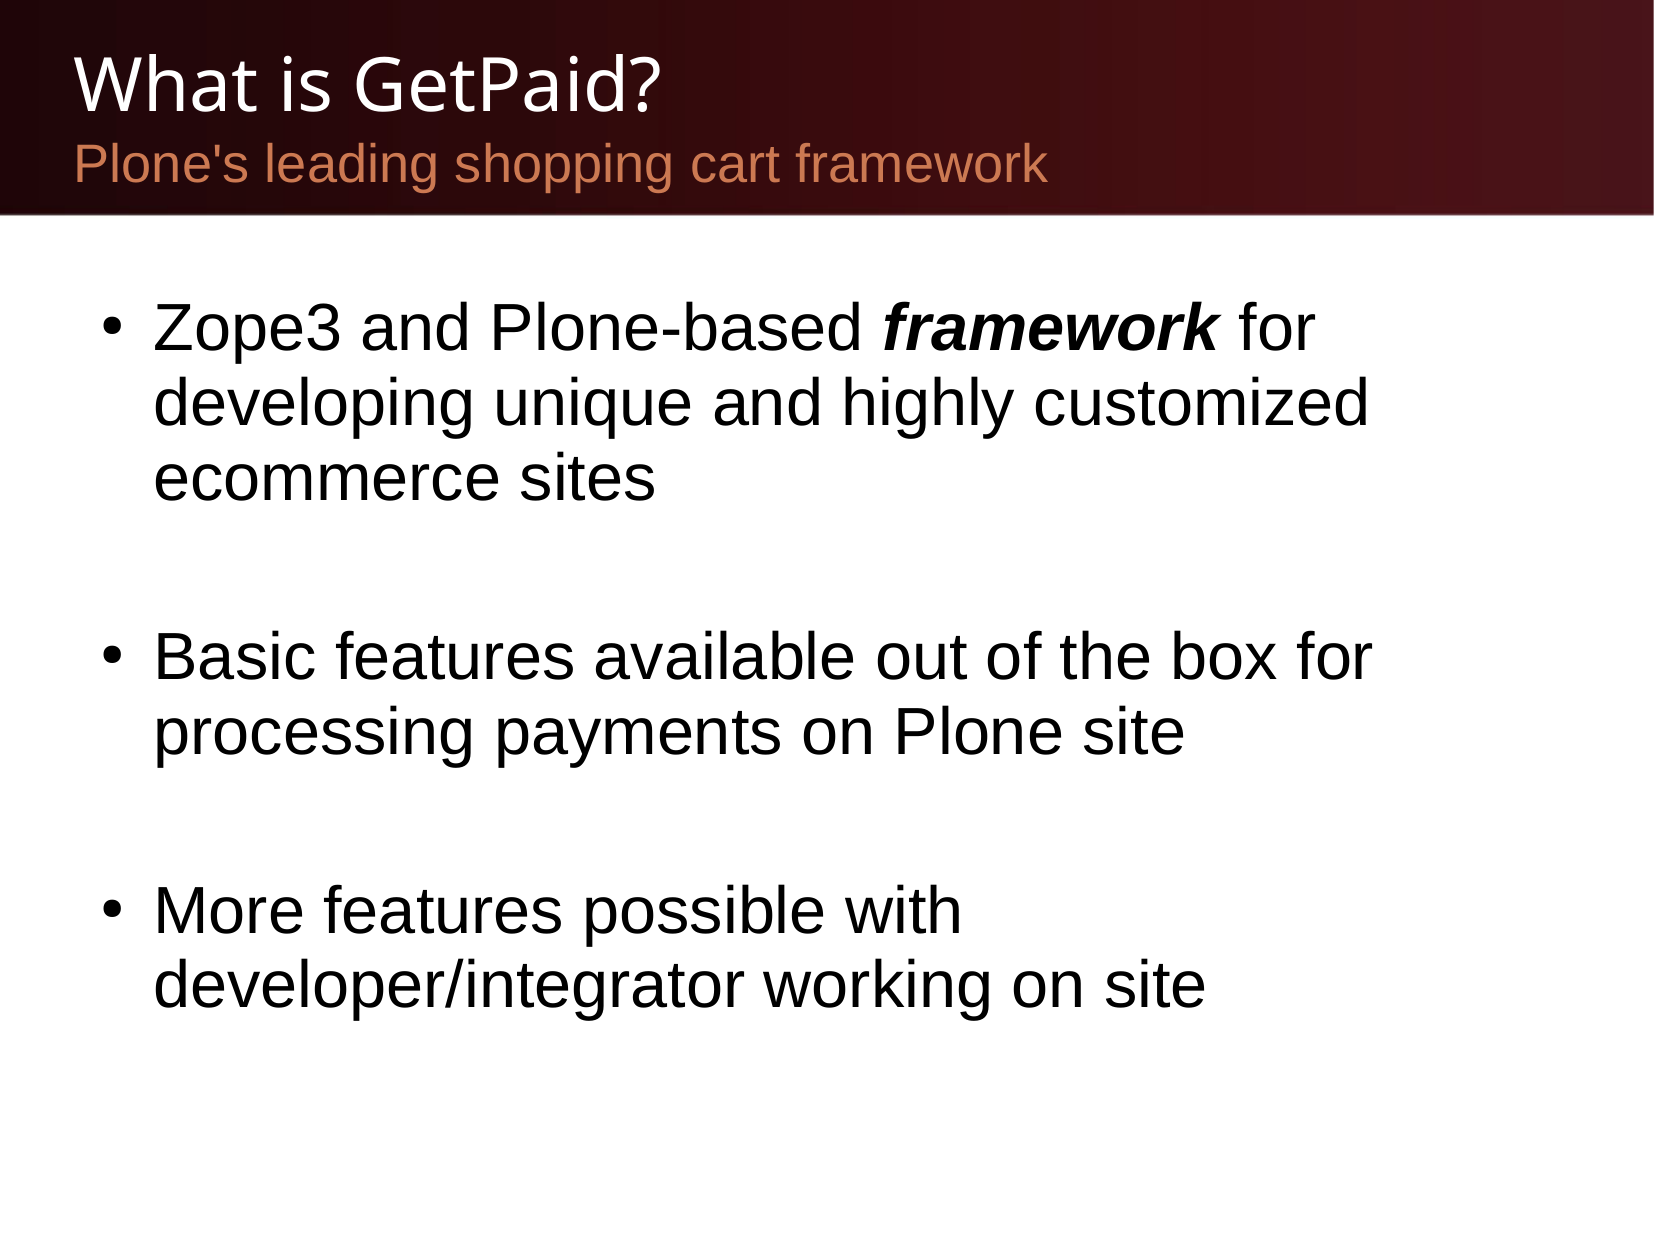

What is GetPaid?
Plone's leading shopping cart framework
# Zope3 and Plone-based framework for developing unique and highly customized ecommerce sites
Basic features available out of the box for processing payments on Plone site
More features possible with developer/integrator working on site